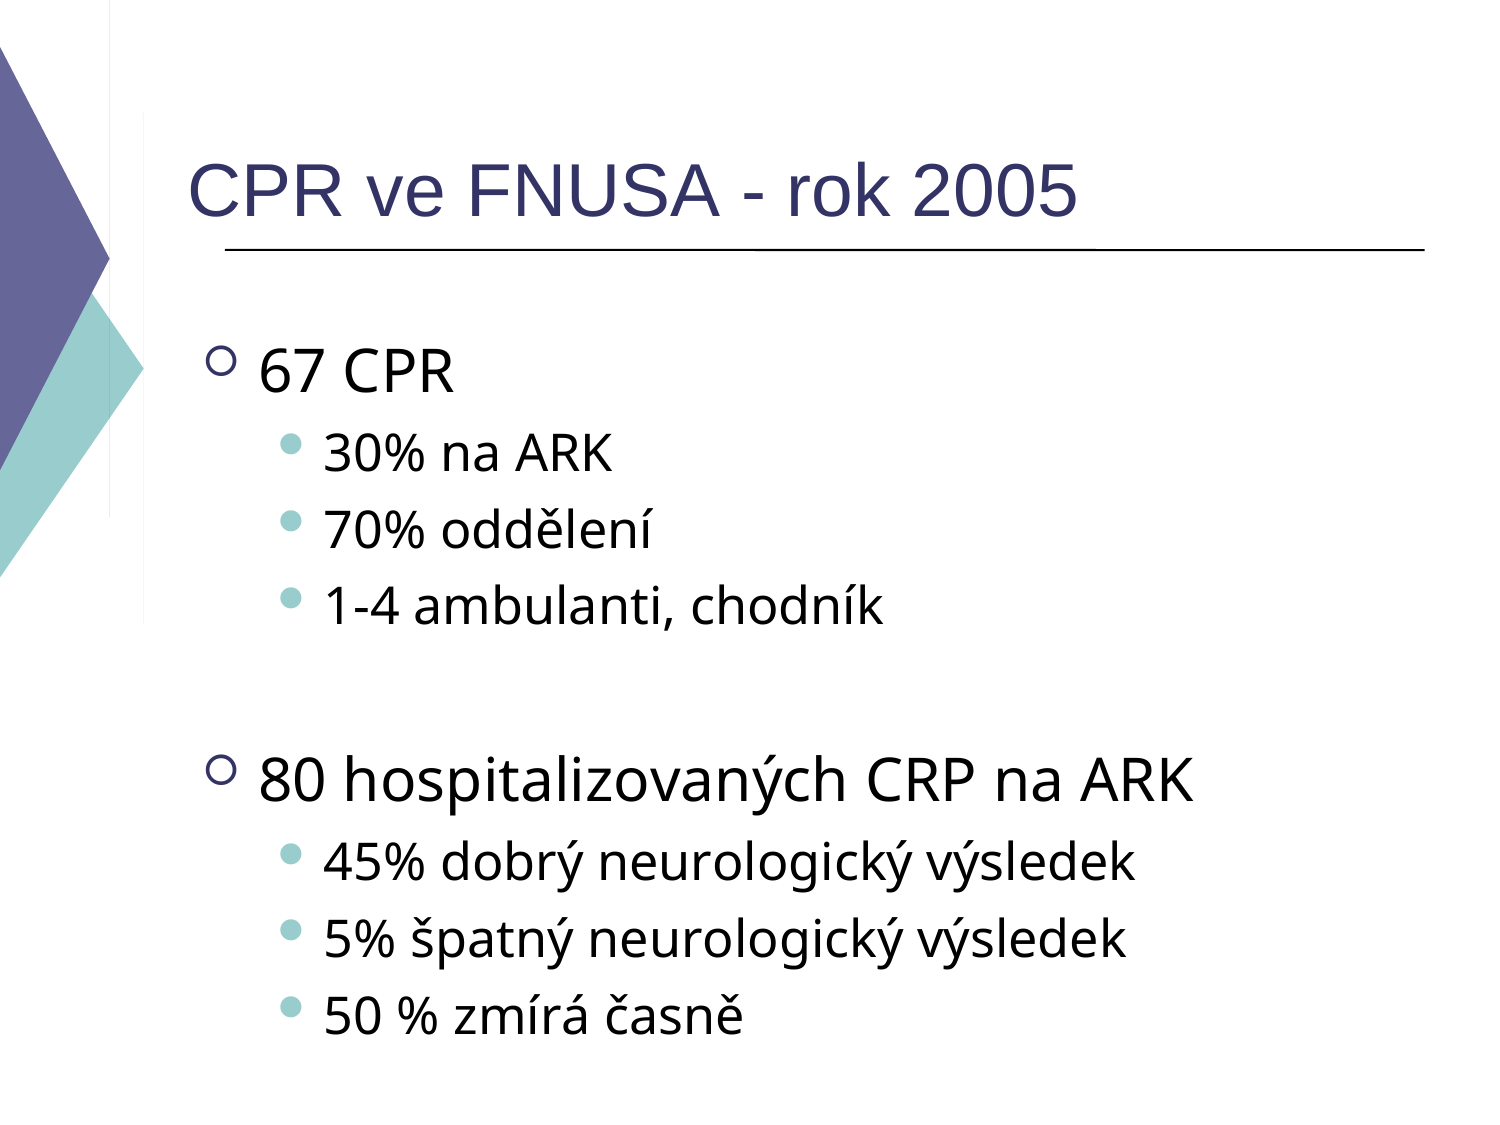

# CPR ve FNUSA - rok 2005
67 CPR
30% na ARK
70% oddělení
1-4 ambulanti, chodník
80 hospitalizovaných CRP na ARK
45% dobrý neurologický výsledek
5% špatný neurologický výsledek
50 % zmírá časně